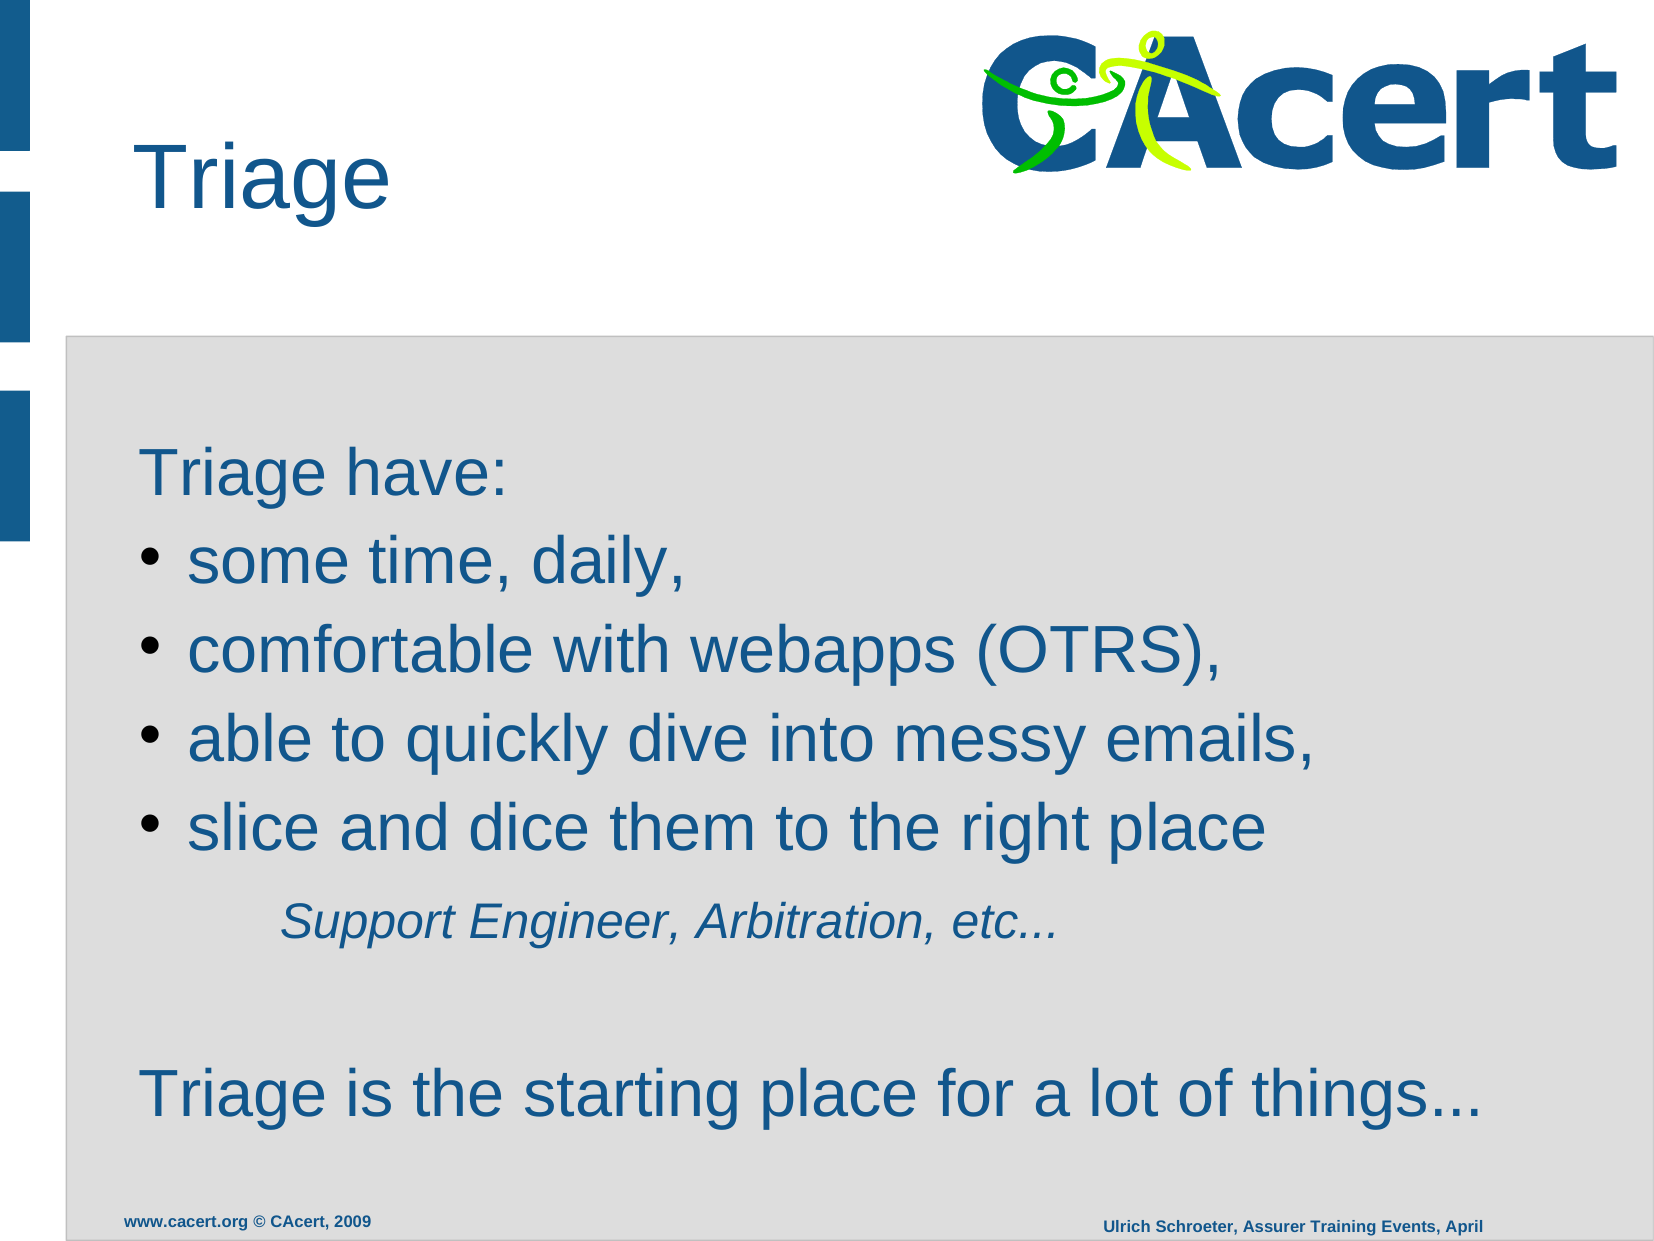

Triage
Triage have:
 some time, daily,
 comfortable with webapps (OTRS),
 able to quickly dive into messy emails,
 slice and dice them to the right place
 Support Engineer, Arbitration, etc...
Triage is the starting place for a lot of things...